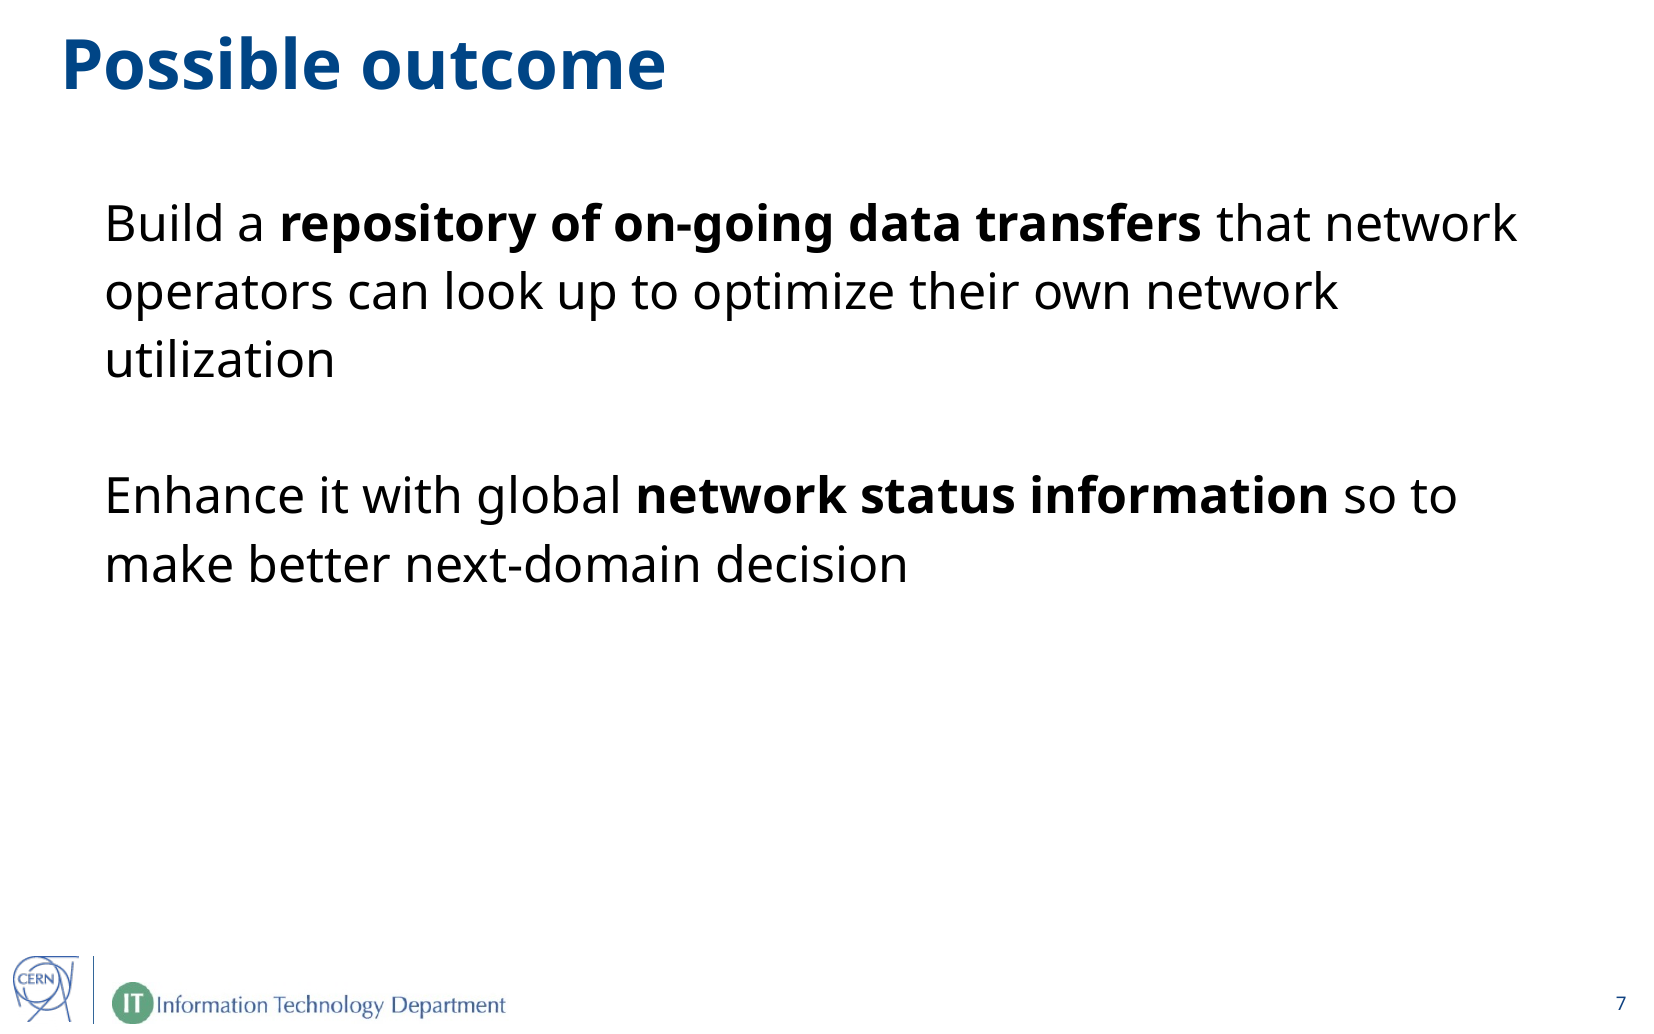

# Possible outcome
Build a repository of on-going data transfers that network operators can look up to optimize their own network utilization
Enhance it with global network status information so to make better next-domain decision